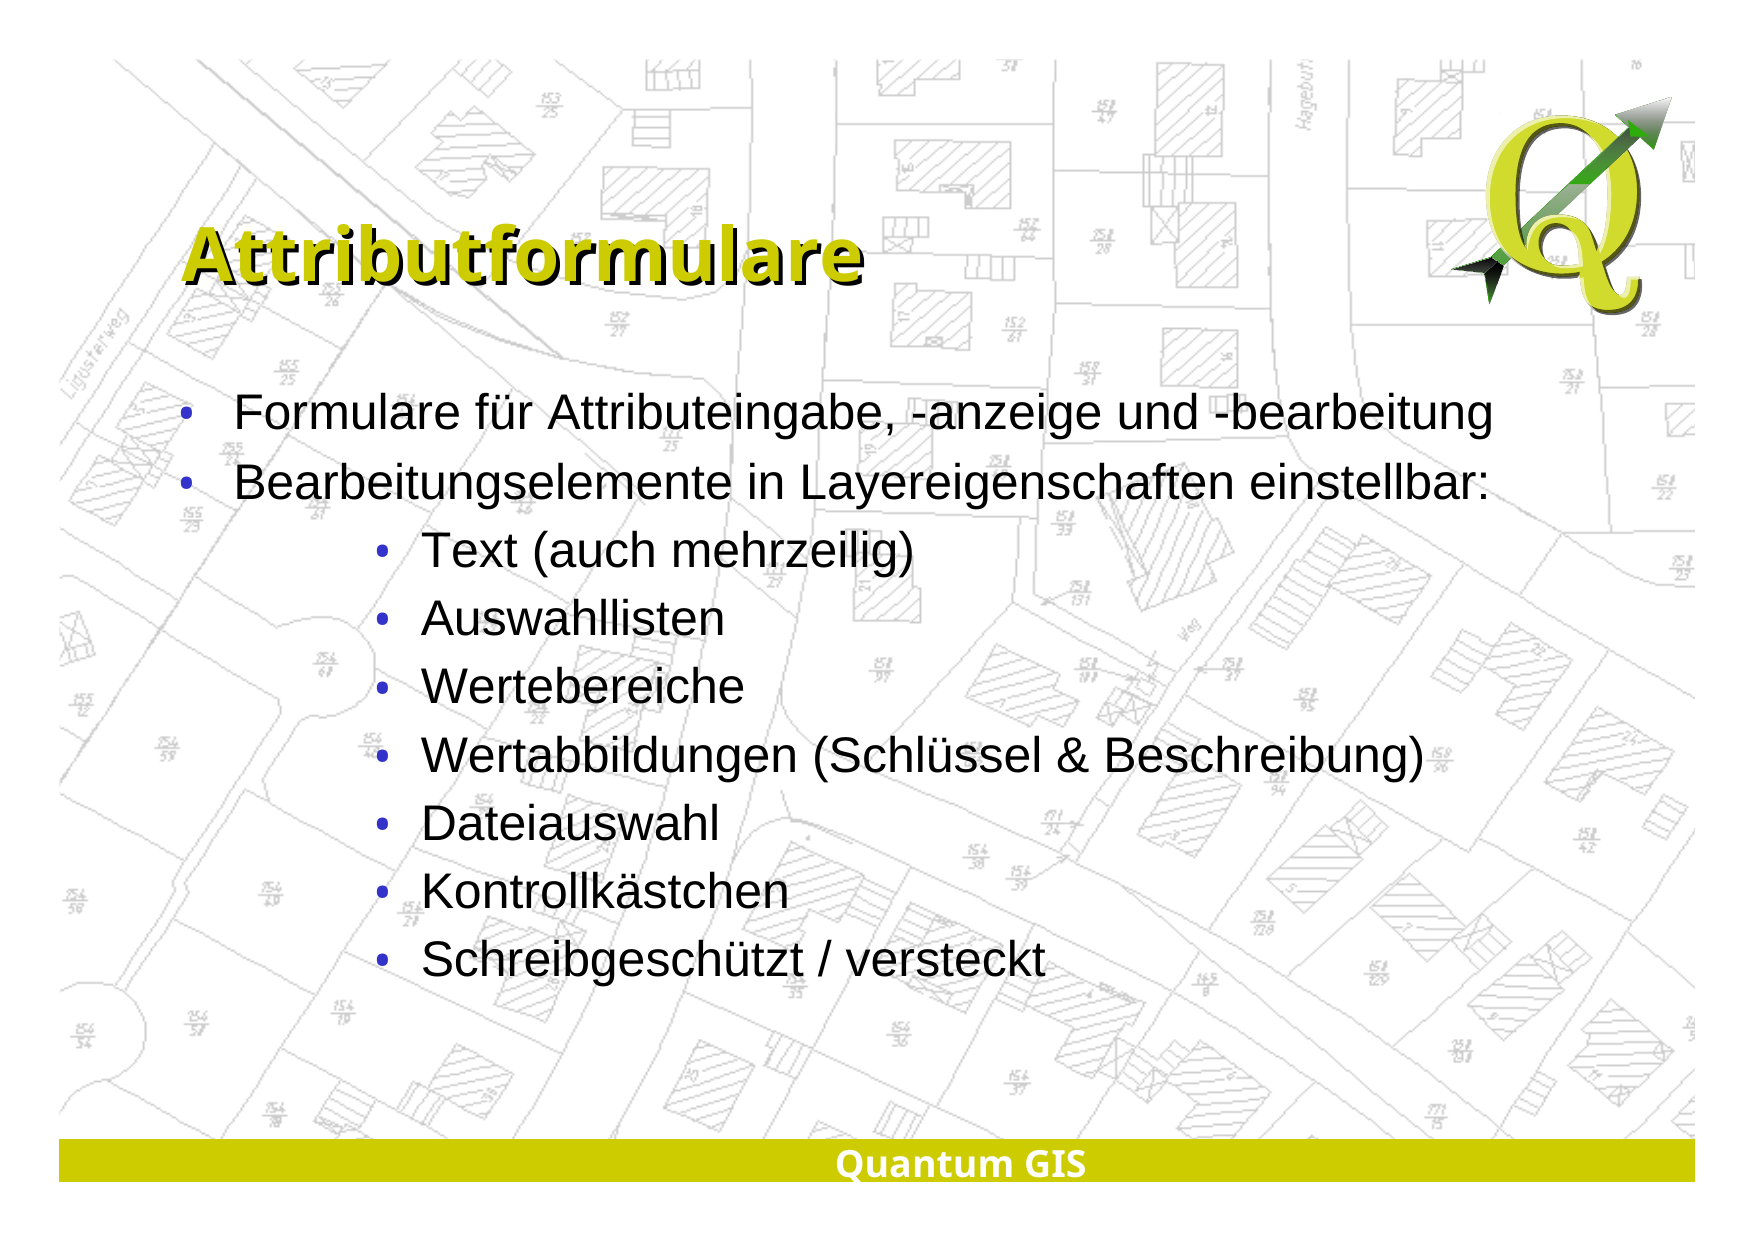

# Attributformulare
Formulare für Attributeingabe, -anzeige und -bearbeitung
Bearbeitungselemente in Layereigenschaften einstellbar:
Text (auch mehrzeilig)
Auswahllisten
Wertebereiche
Wertabbildungen (Schlüssel & Beschreibung)
Dateiauswahl
Kontrollkästchen
Schreibgeschützt / versteckt